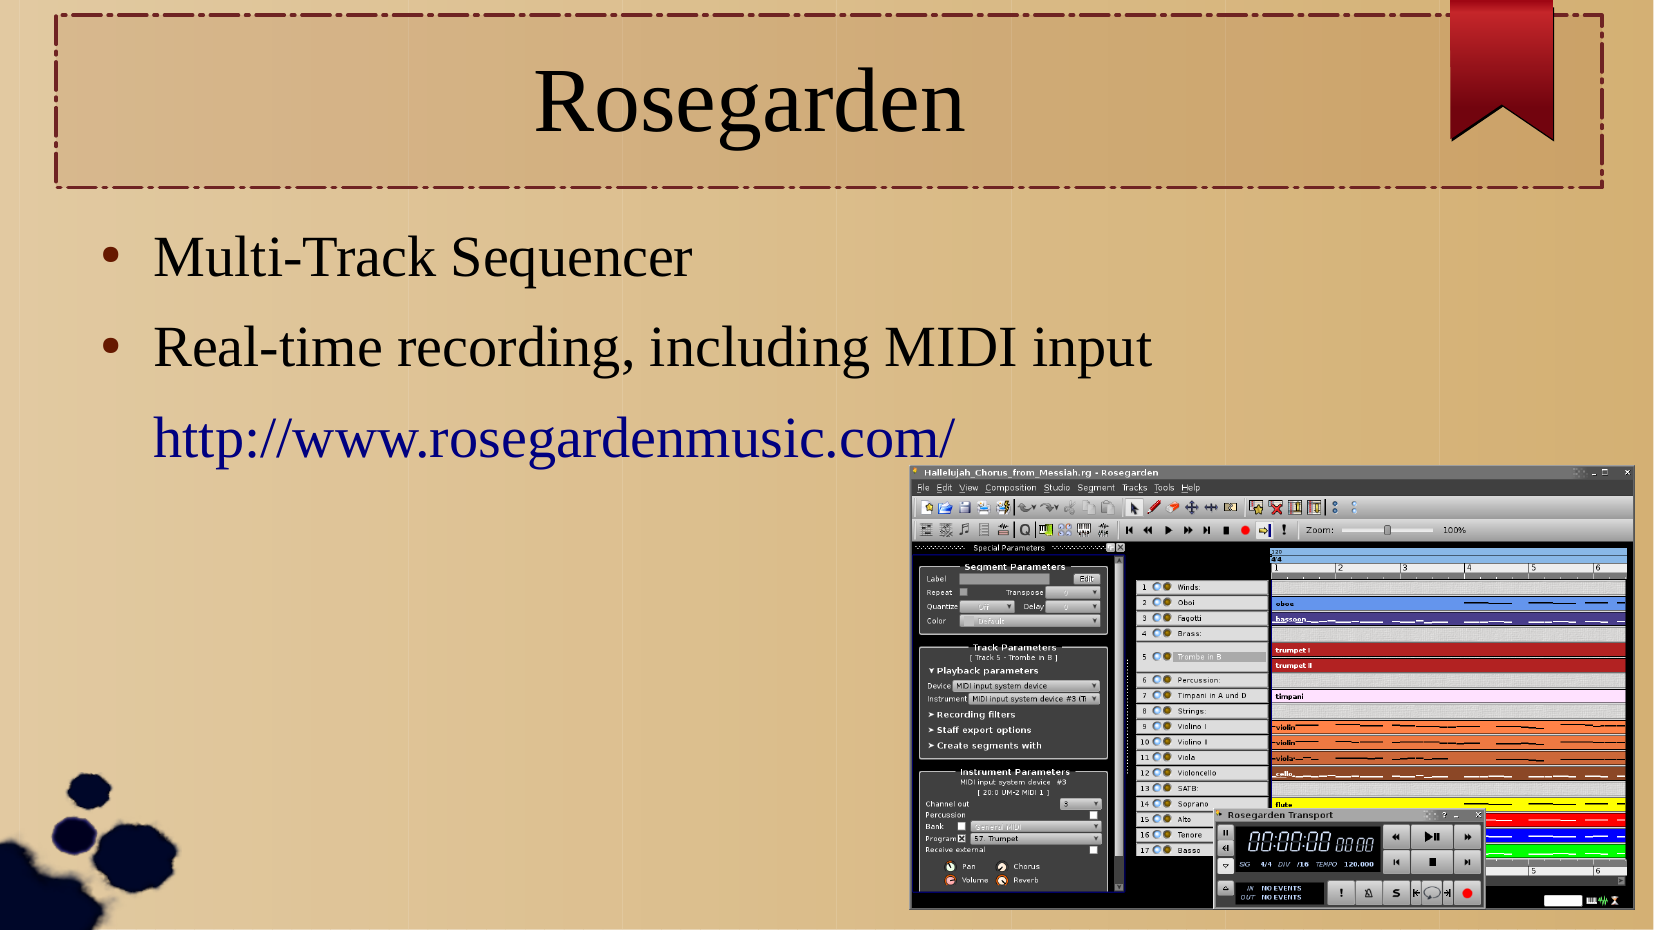

# Rosegarden
Multi-Track Sequencer
Real-time recording, including MIDI input
http://www.rosegardenmusic.com/